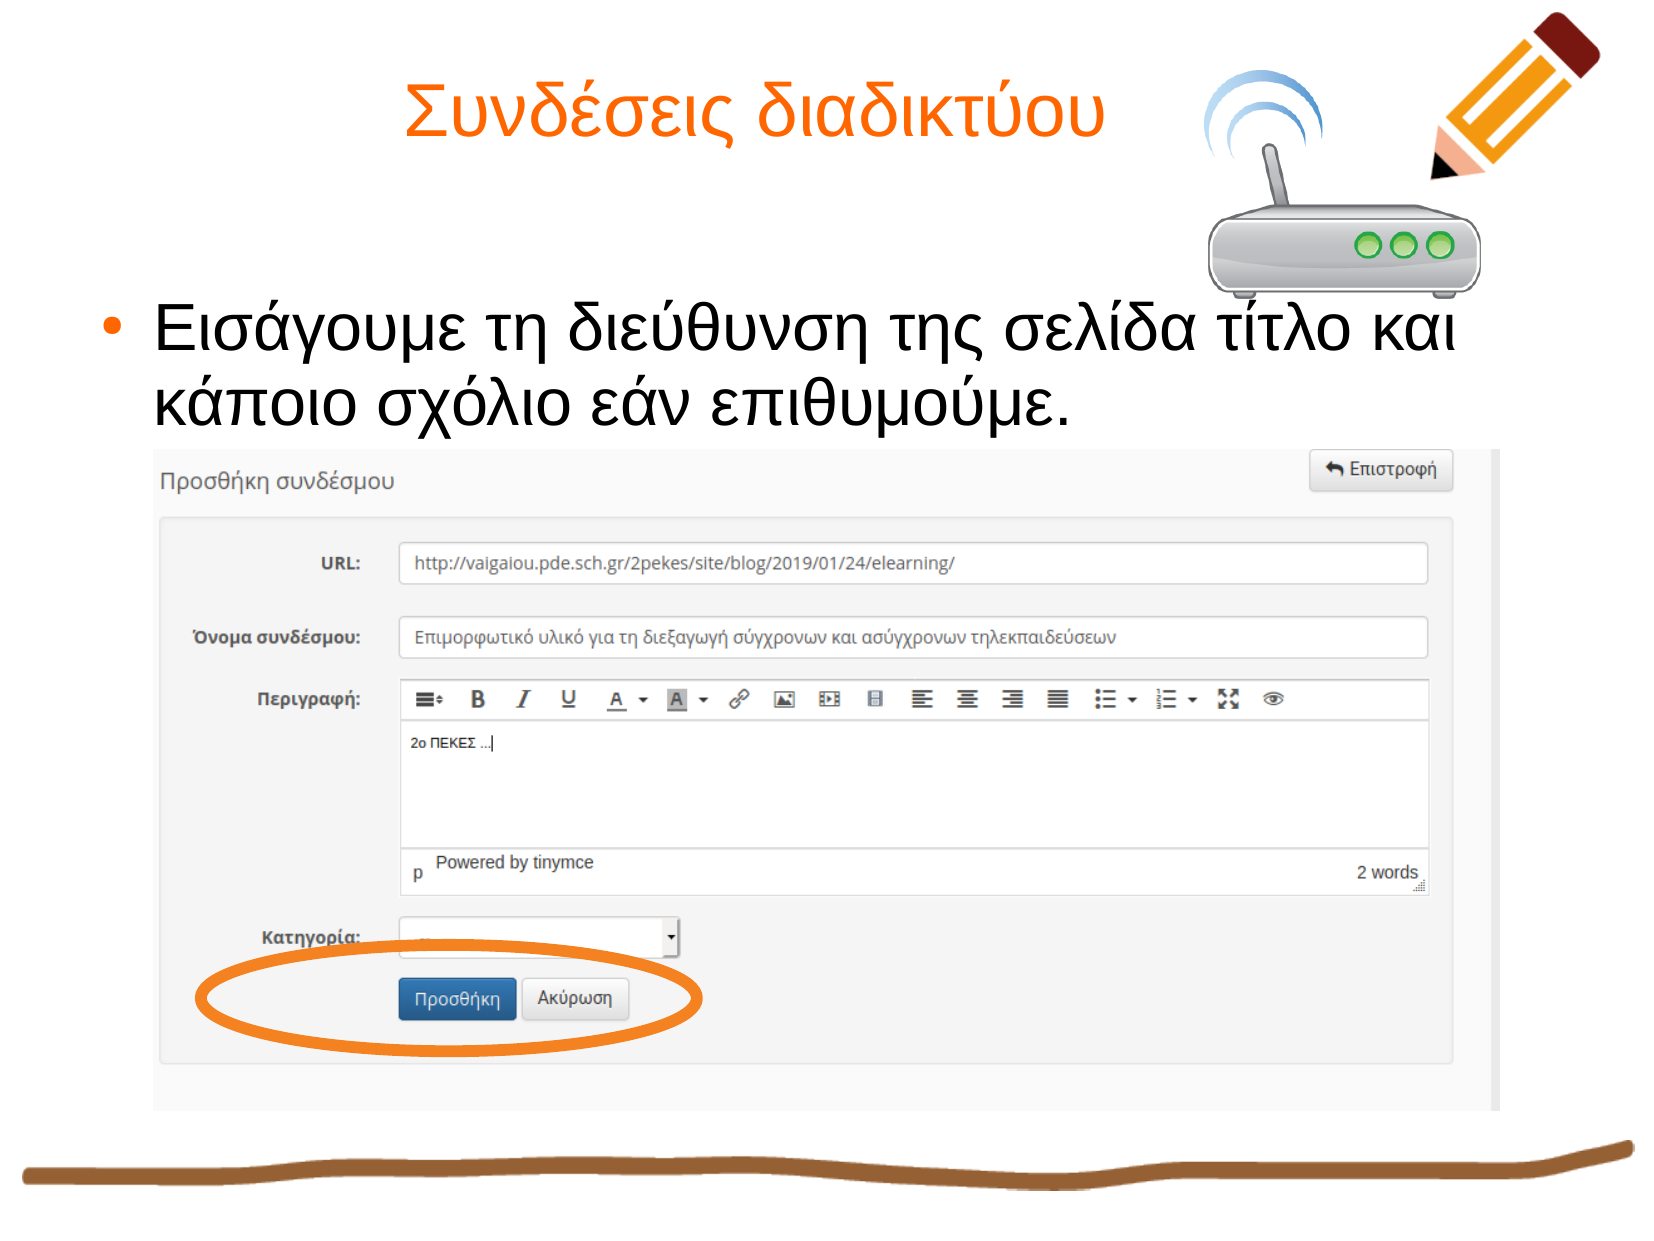

# Συνδέσεις διαδικτύου
Εισάγουμε τη διεύθυνση της σελίδα τίτλο και κάποιο σχόλιο εάν επιθυμούμε.